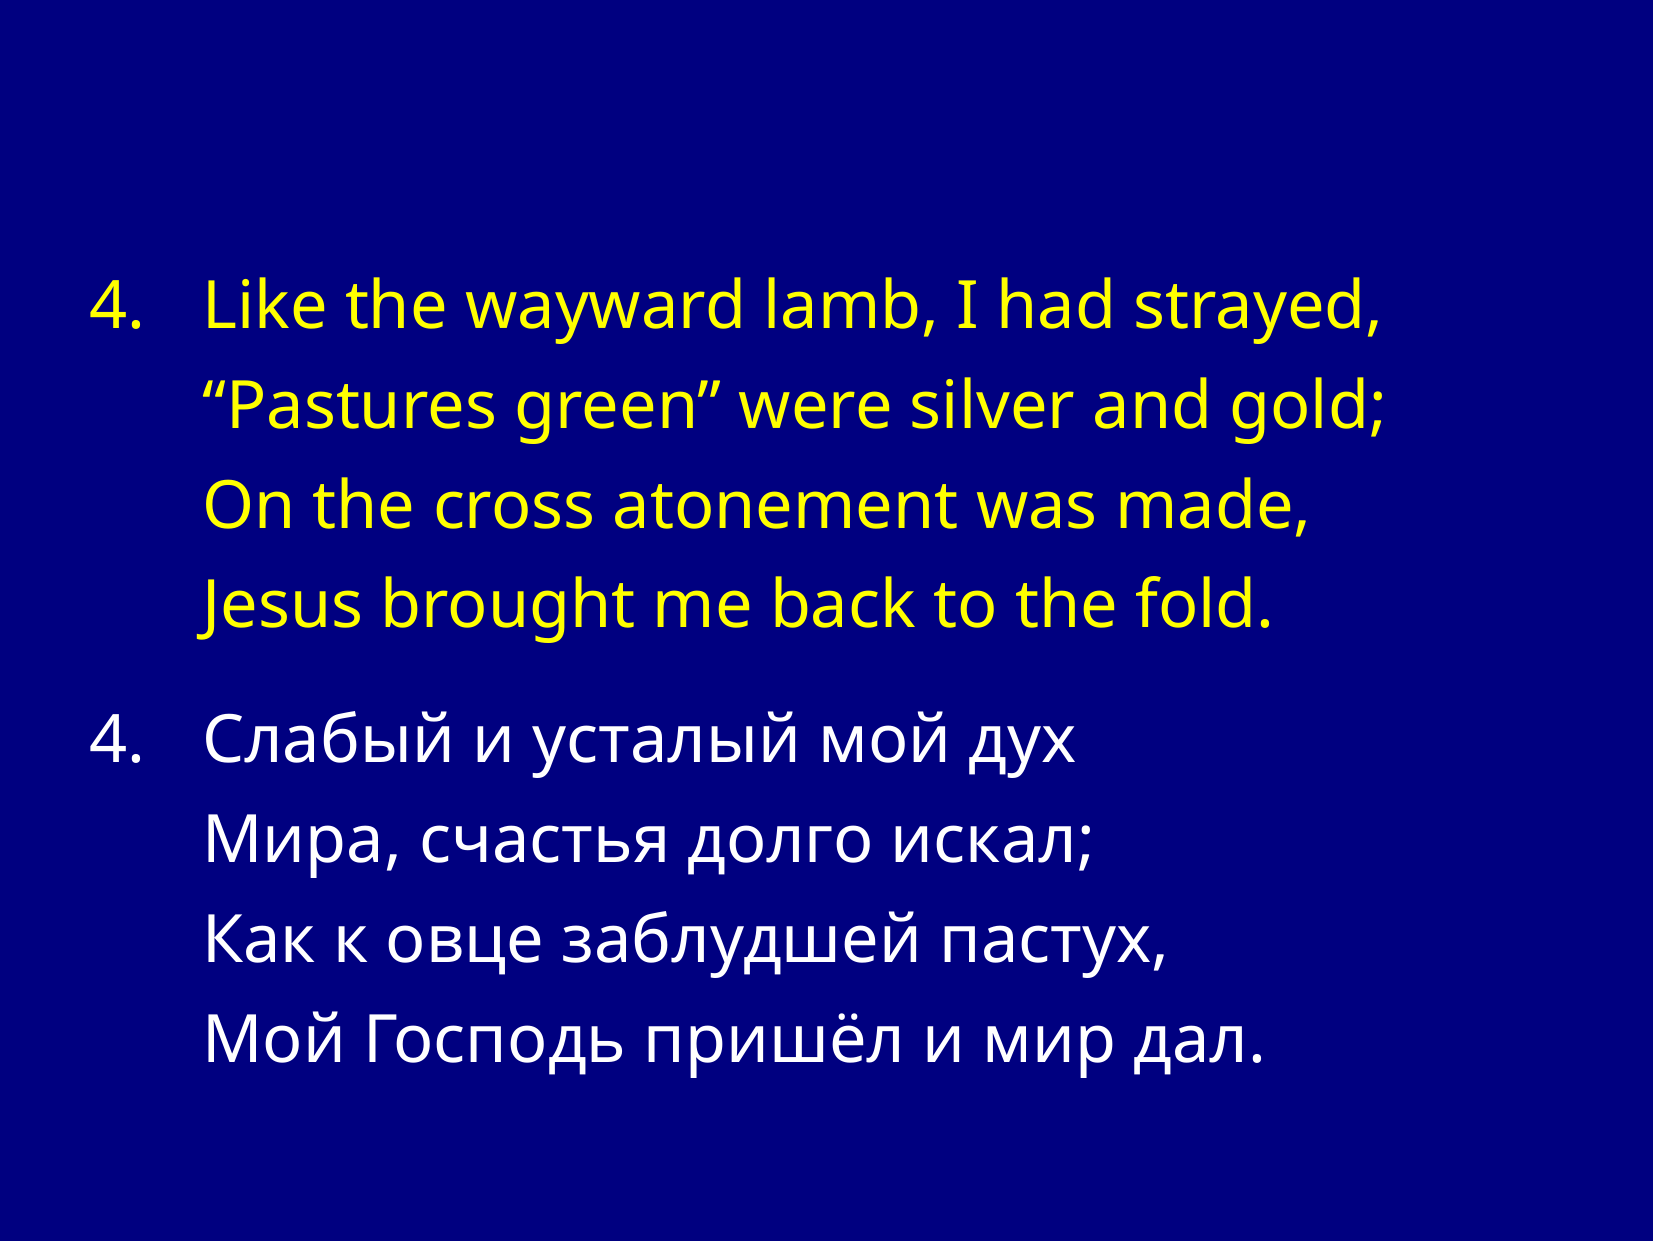

4.	Like the wayward lamb, I had strayed,
	“Pastures green” were silver and gold;
	On the cross atonement was made,
	Jesus brought me back to the fold.
4.	Слабый и усталый мой дух
	Мира, счастья долго искал;
	Как к овце заблудшей пастух,
	Мой Господь пришёл и мир дал.